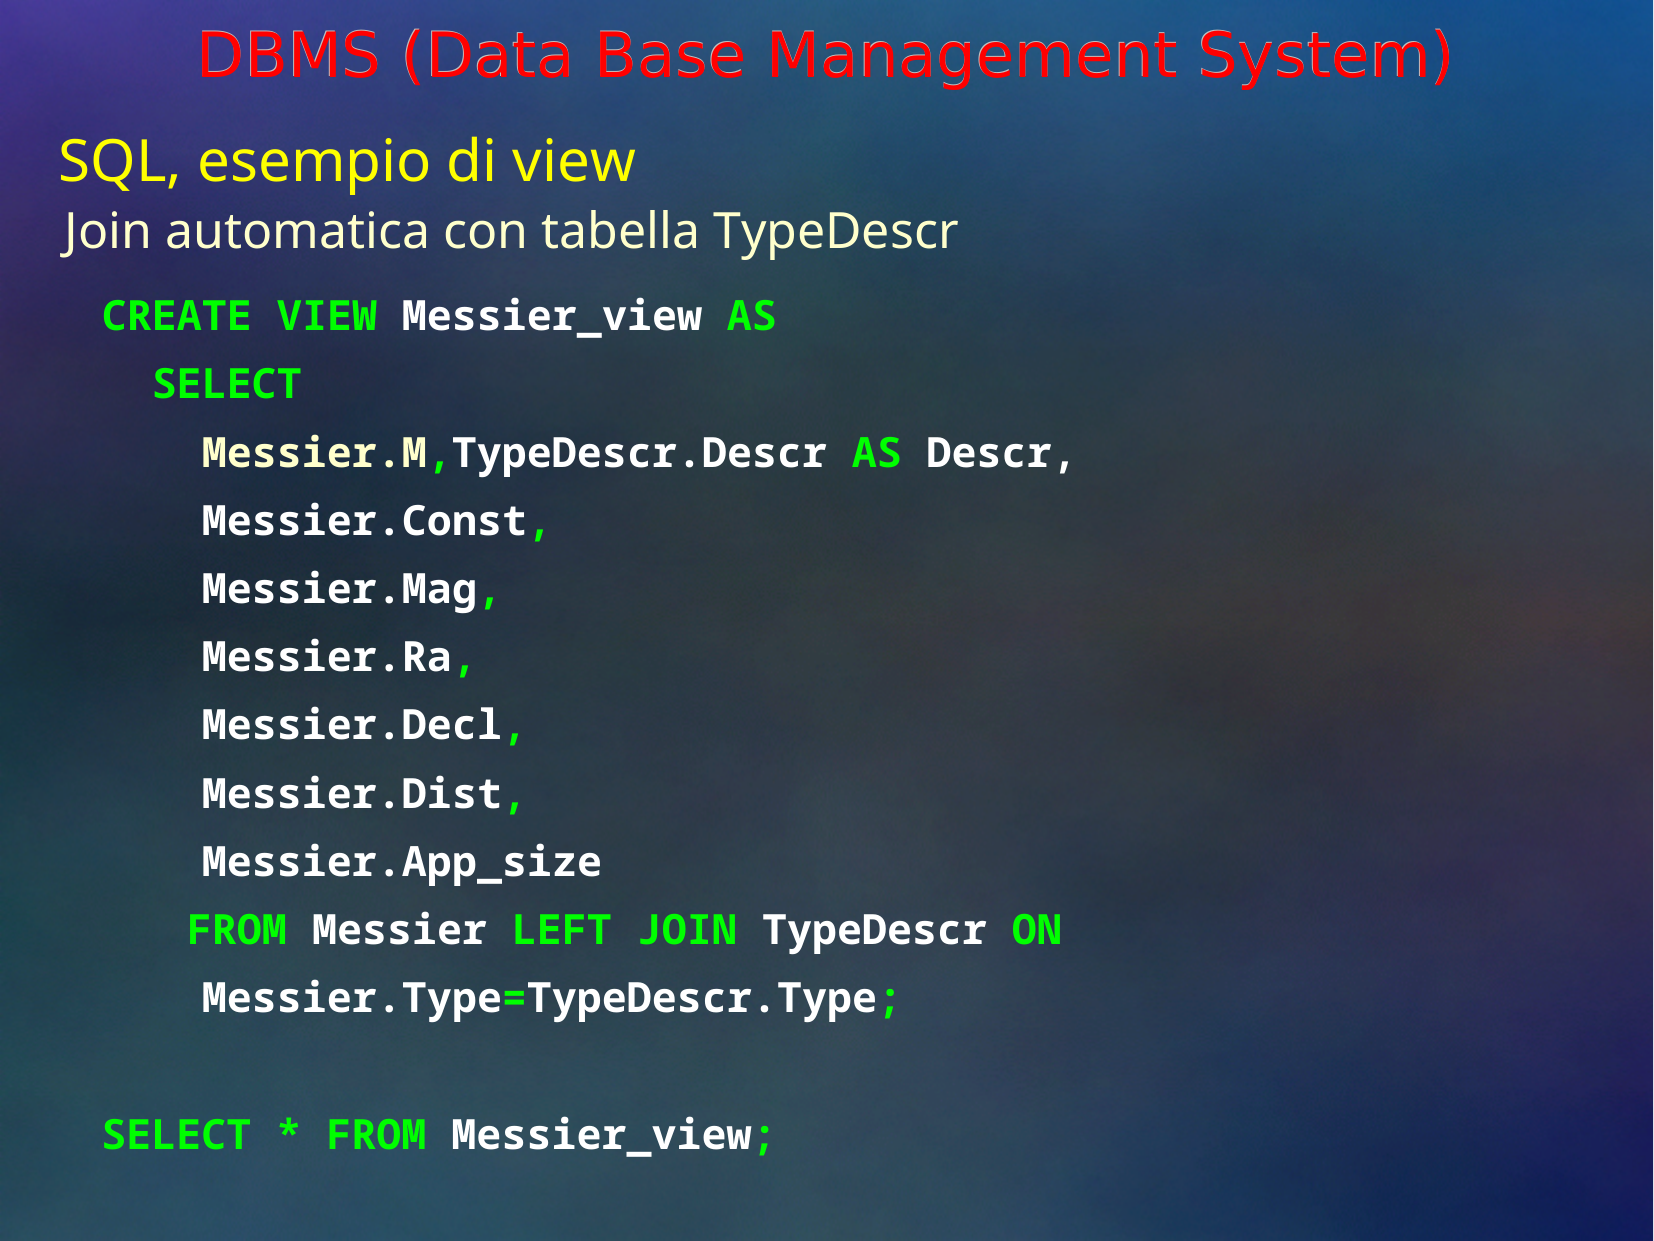

SQL, esempio di view
Join automatica con tabella TypeDescr
CREATE VIEW Messier_view AS
 SELECT
 Messier.M,TypeDescr.Descr AS Descr,
 Messier.Const,
 Messier.Mag,
 Messier.Ra,
 Messier.Decl,
 Messier.Dist,
 Messier.App_size
 FROM Messier LEFT JOIN TypeDescr ON
 Messier.Type=TypeDescr.Type;
SELECT * FROM Messier_view;